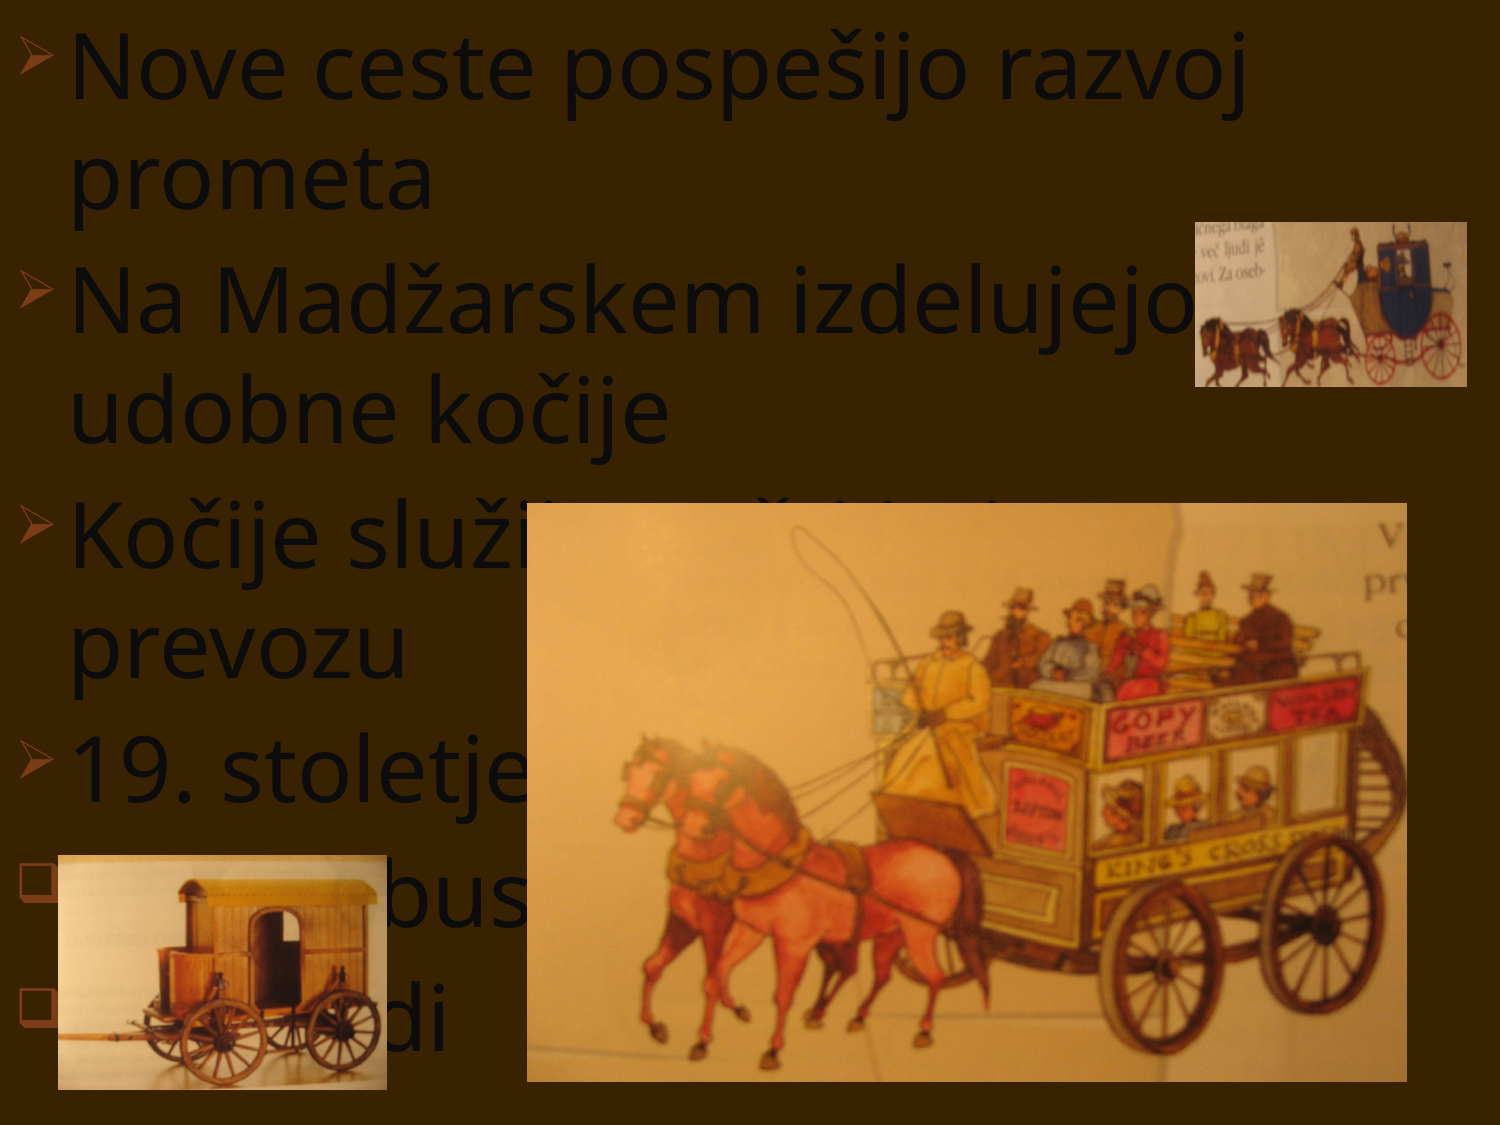

Nove ceste pospešijo razvoj prometa
Na Madžarskem izdelujejo nove udobne kočije
Kočije služijo pošti in javnemu prevozu
19. stoletje:
 Omnibusi
 18 ljudi
#